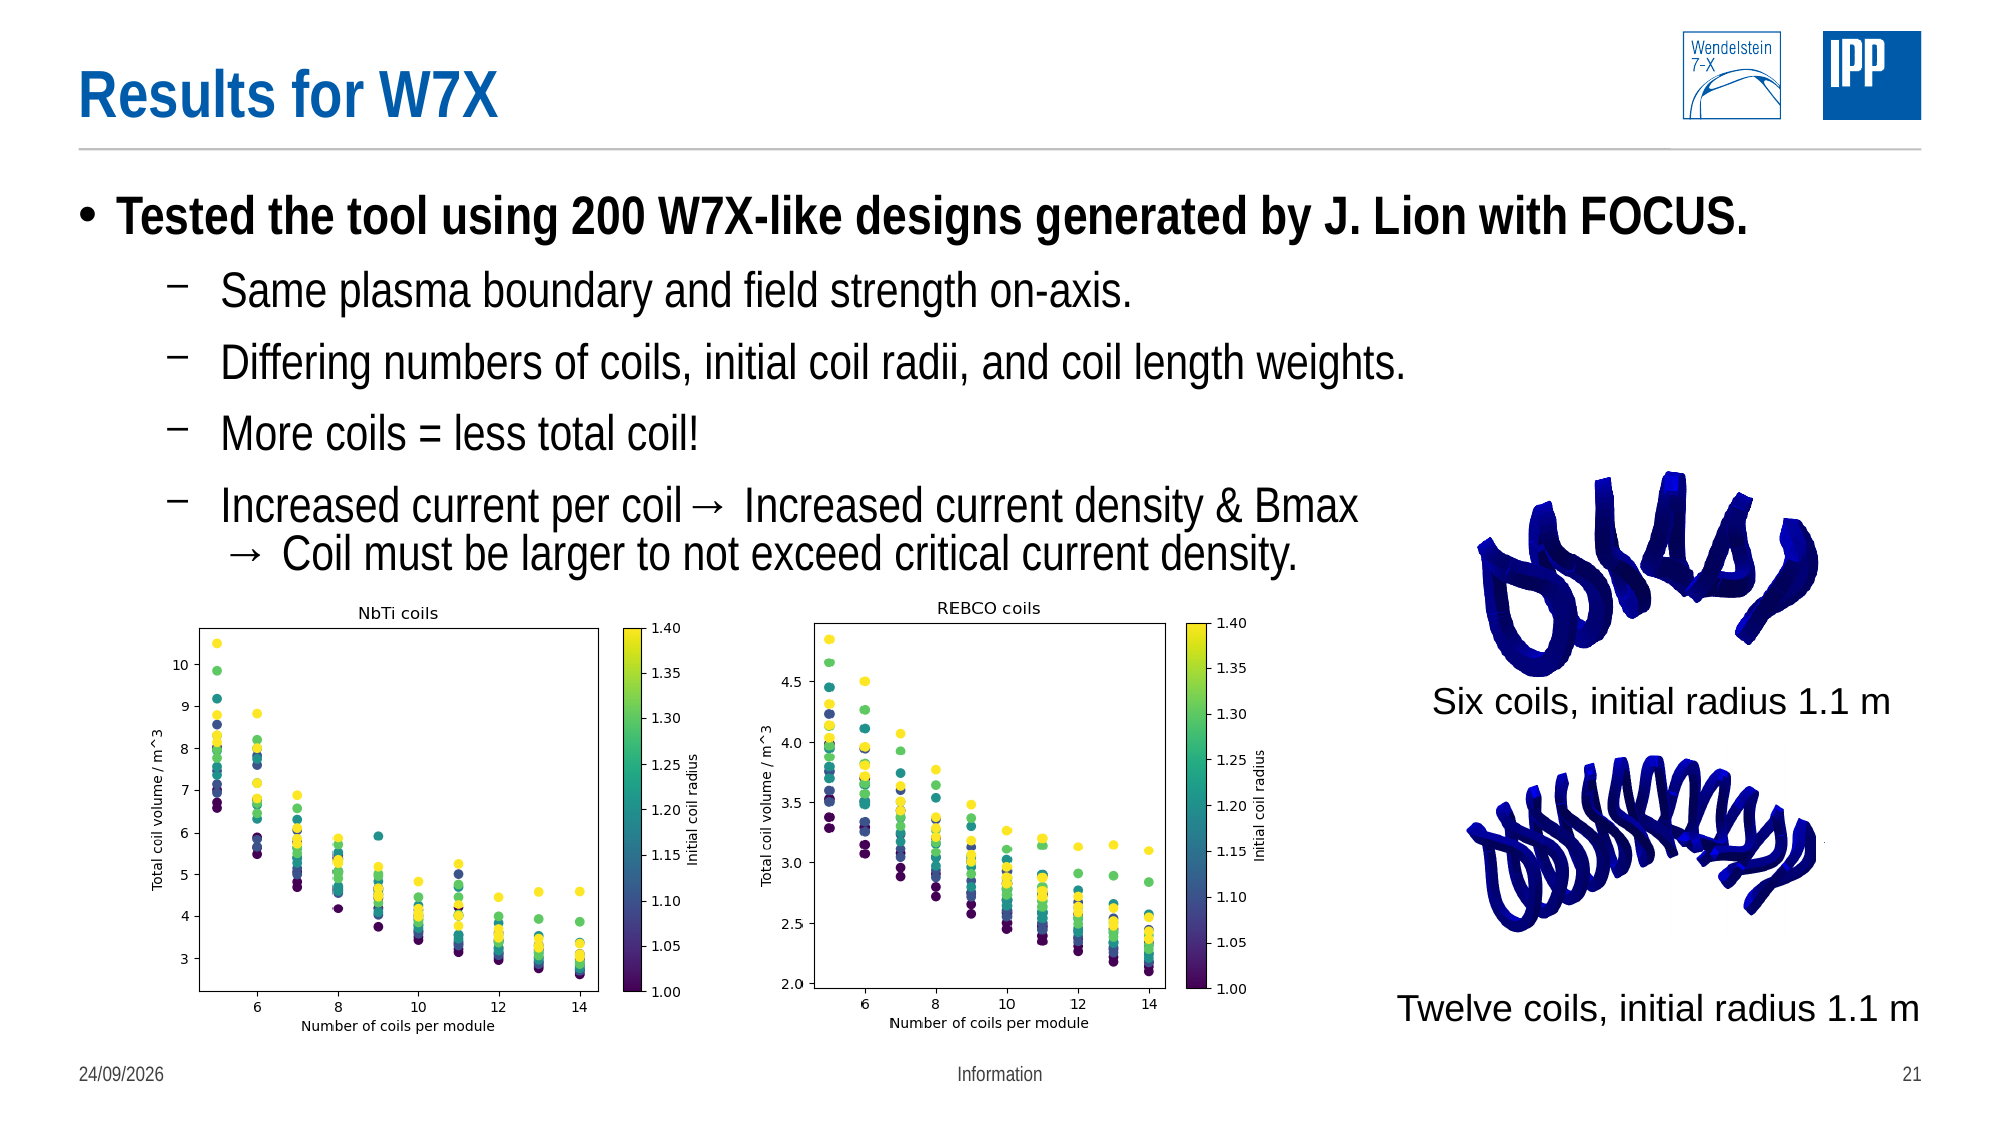

# Results for W7X
Tested the tool using 200 W7X-like designs generated by J. Lion with FOCUS.
Same plasma boundary and field strength on-axis.
Differing numbers of coils, initial coil radii, and coil length weights.
More coils = less total coil!
Increased current per coil→ Increased current density & Bmax
→ Coil must be larger to not exceed critical current density.
Six coils, initial radius 1.1 m
Twelve coils, initial radius 1.1 m
Information